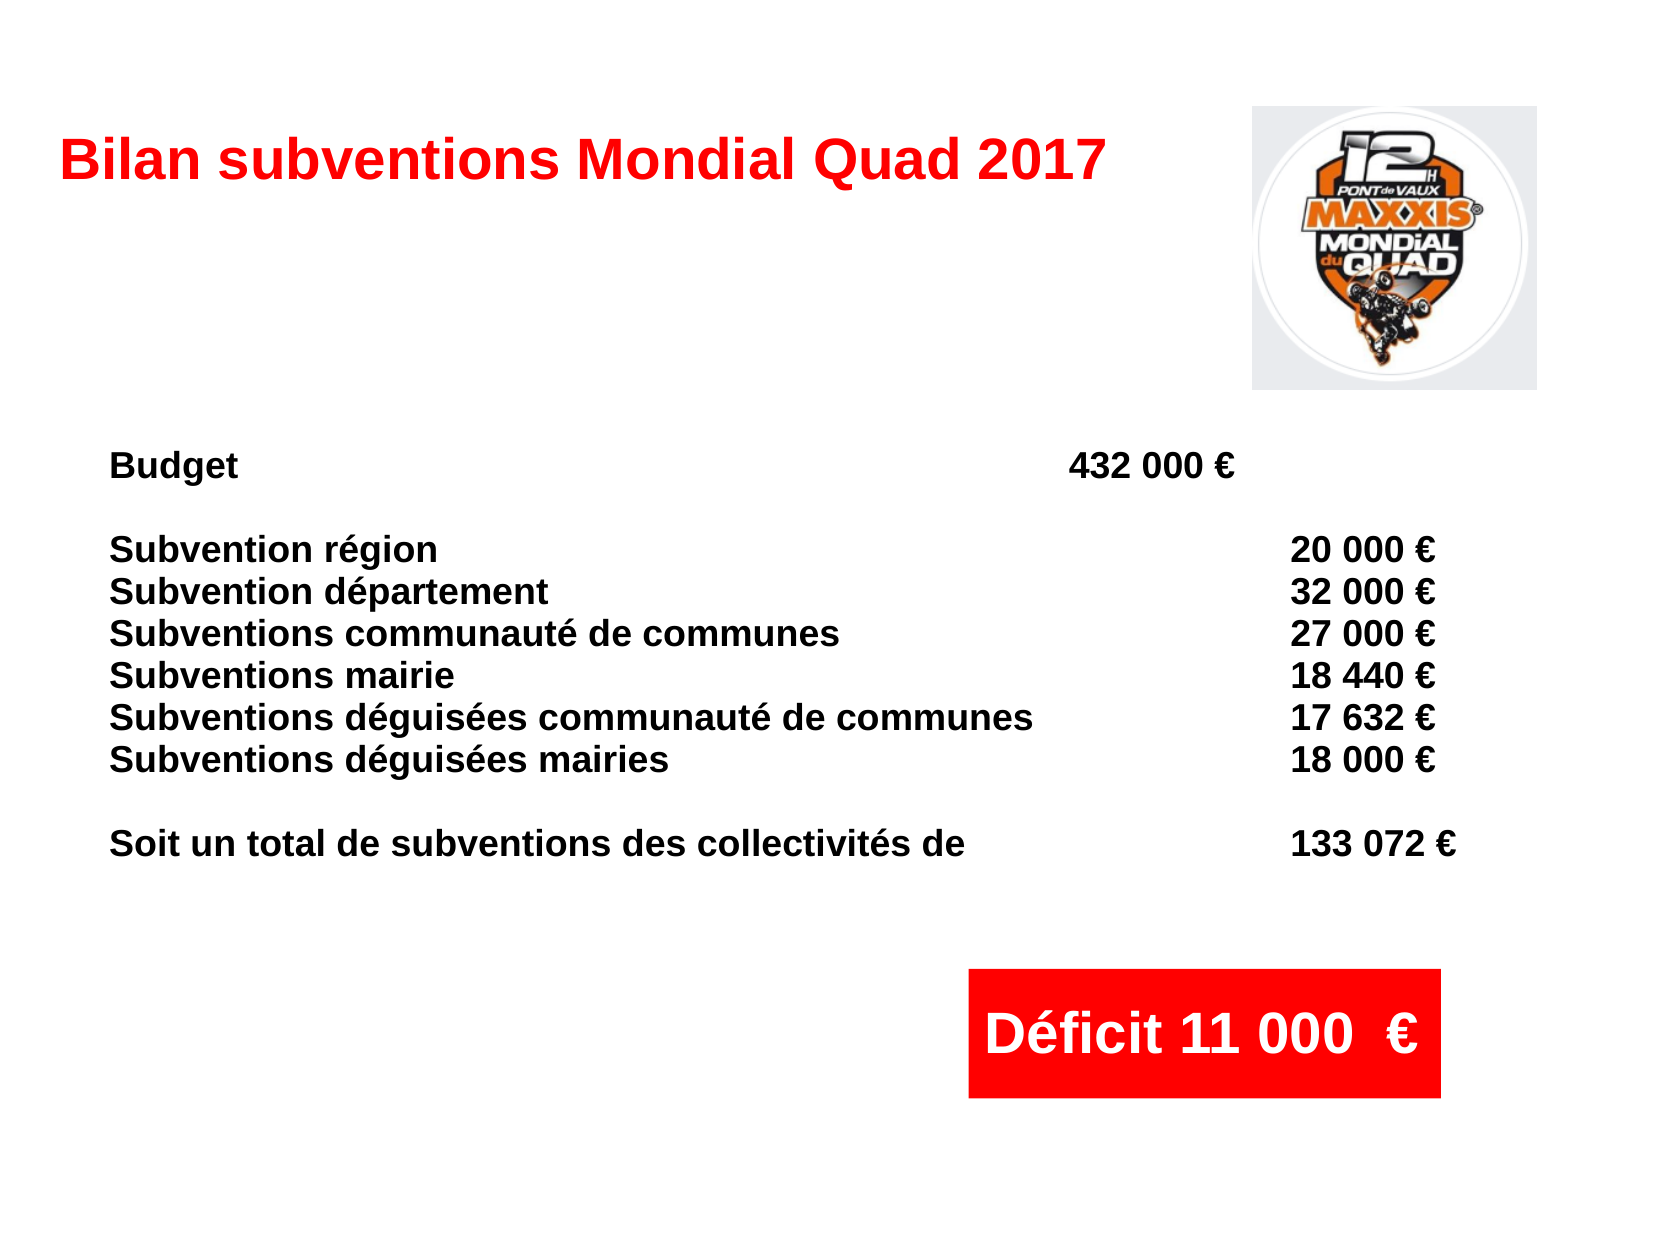

# Bilan subventions Mondial Quad 2017
Budget												432 000 €
Subvention région												20 000 €
Subvention département 										32 000 €
Subventions communauté de communes 						27 000 €
Subventions mairie												18 440 €
Subventions déguisées communauté de communes				17 632 €
Subventions déguisées mairies									18 000 €
Soit un total de subventions des collectivités de					133 072 €
 Déficit 11 000 €